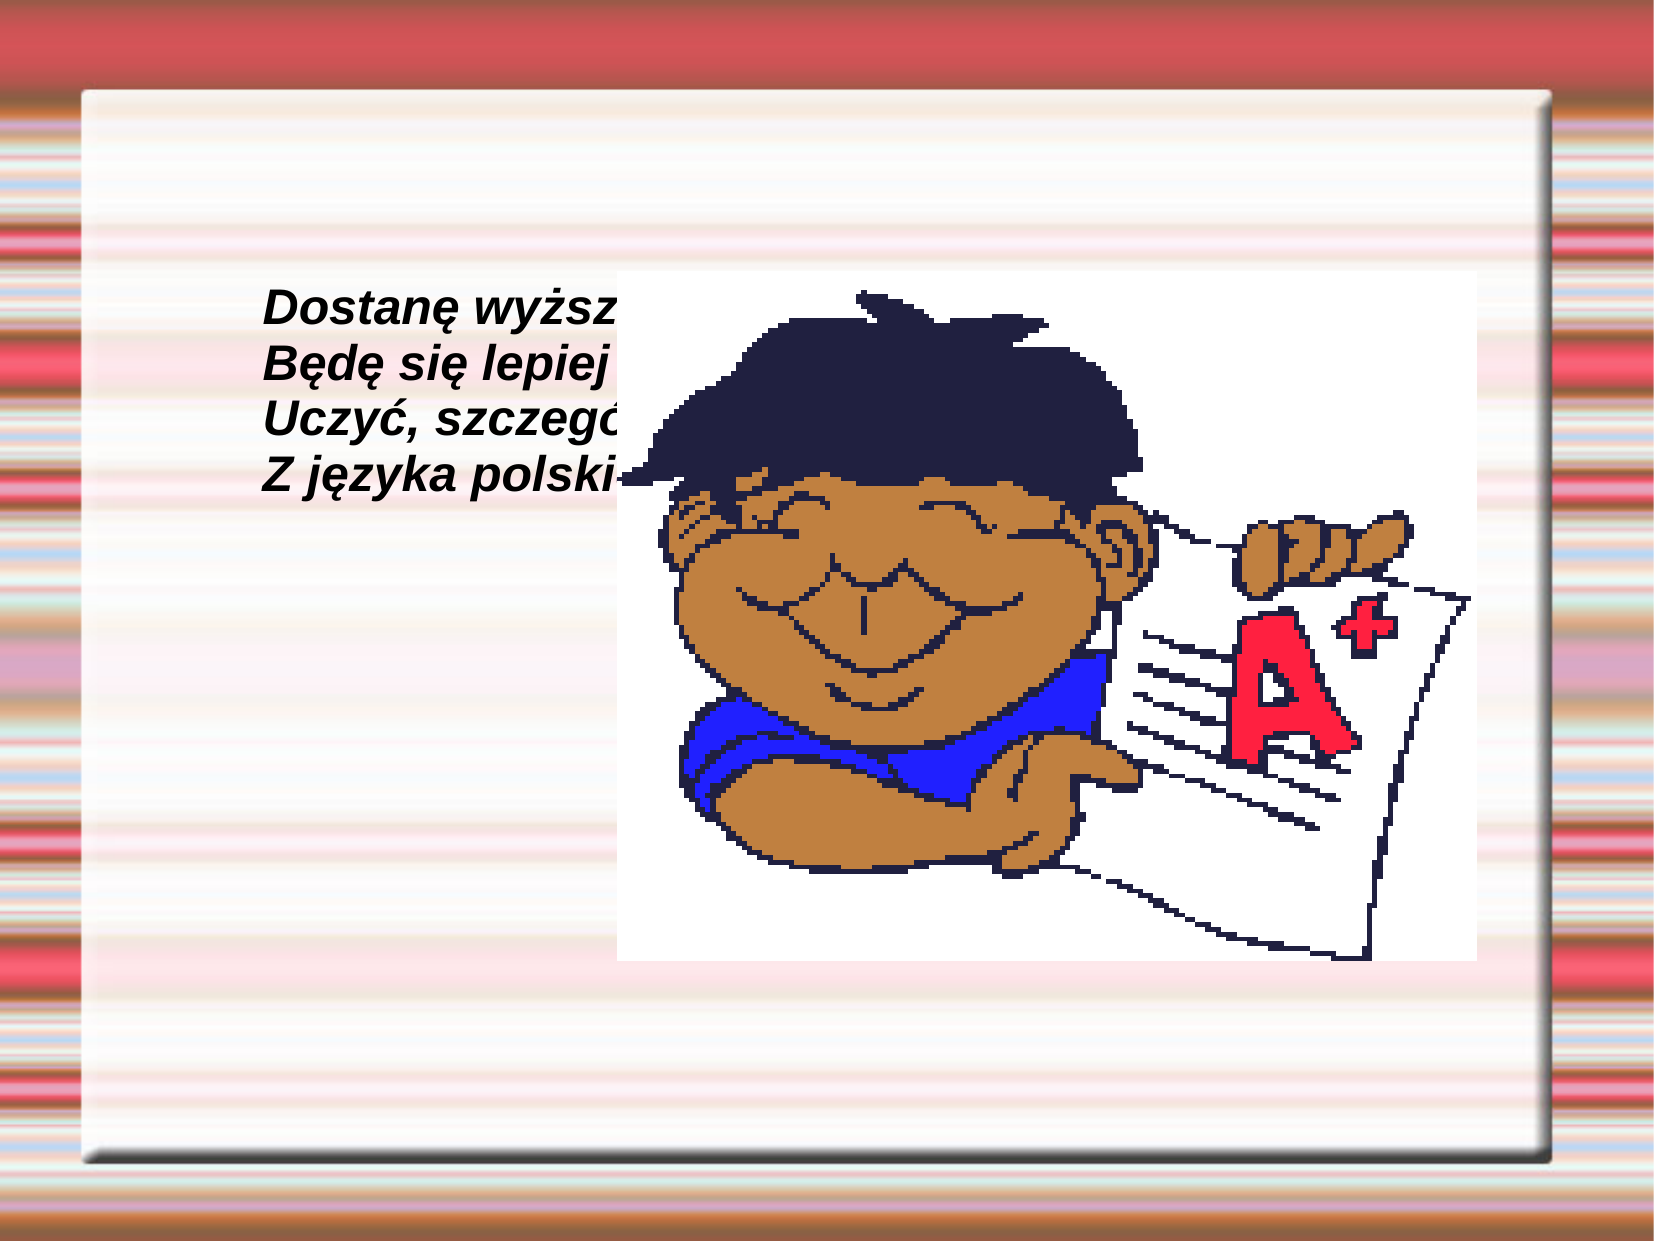

Dostanę wyższe oceny w szkole;
Będę się lepiej
Uczyć, szczególnie
Z języka polskiego